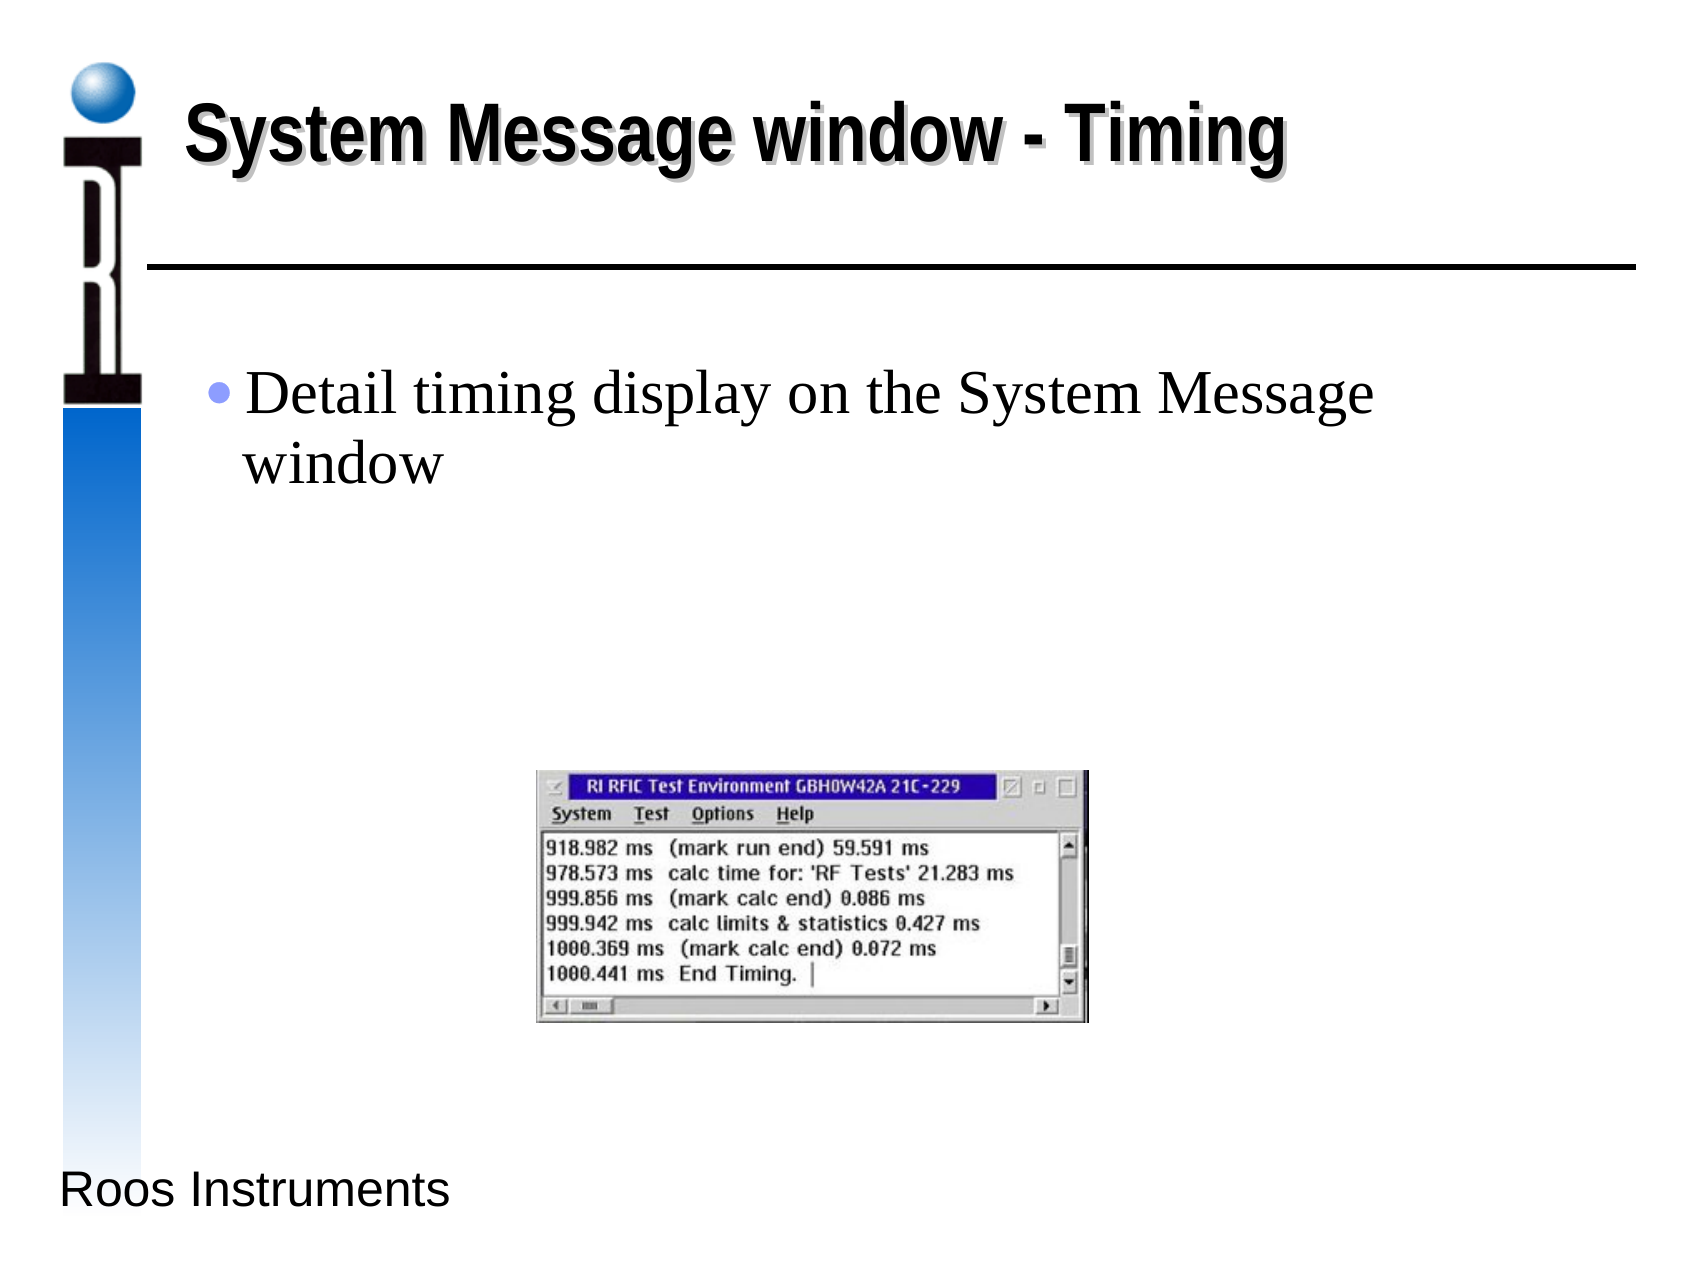

System Message window - Timing
Detail timing display on the System Message window